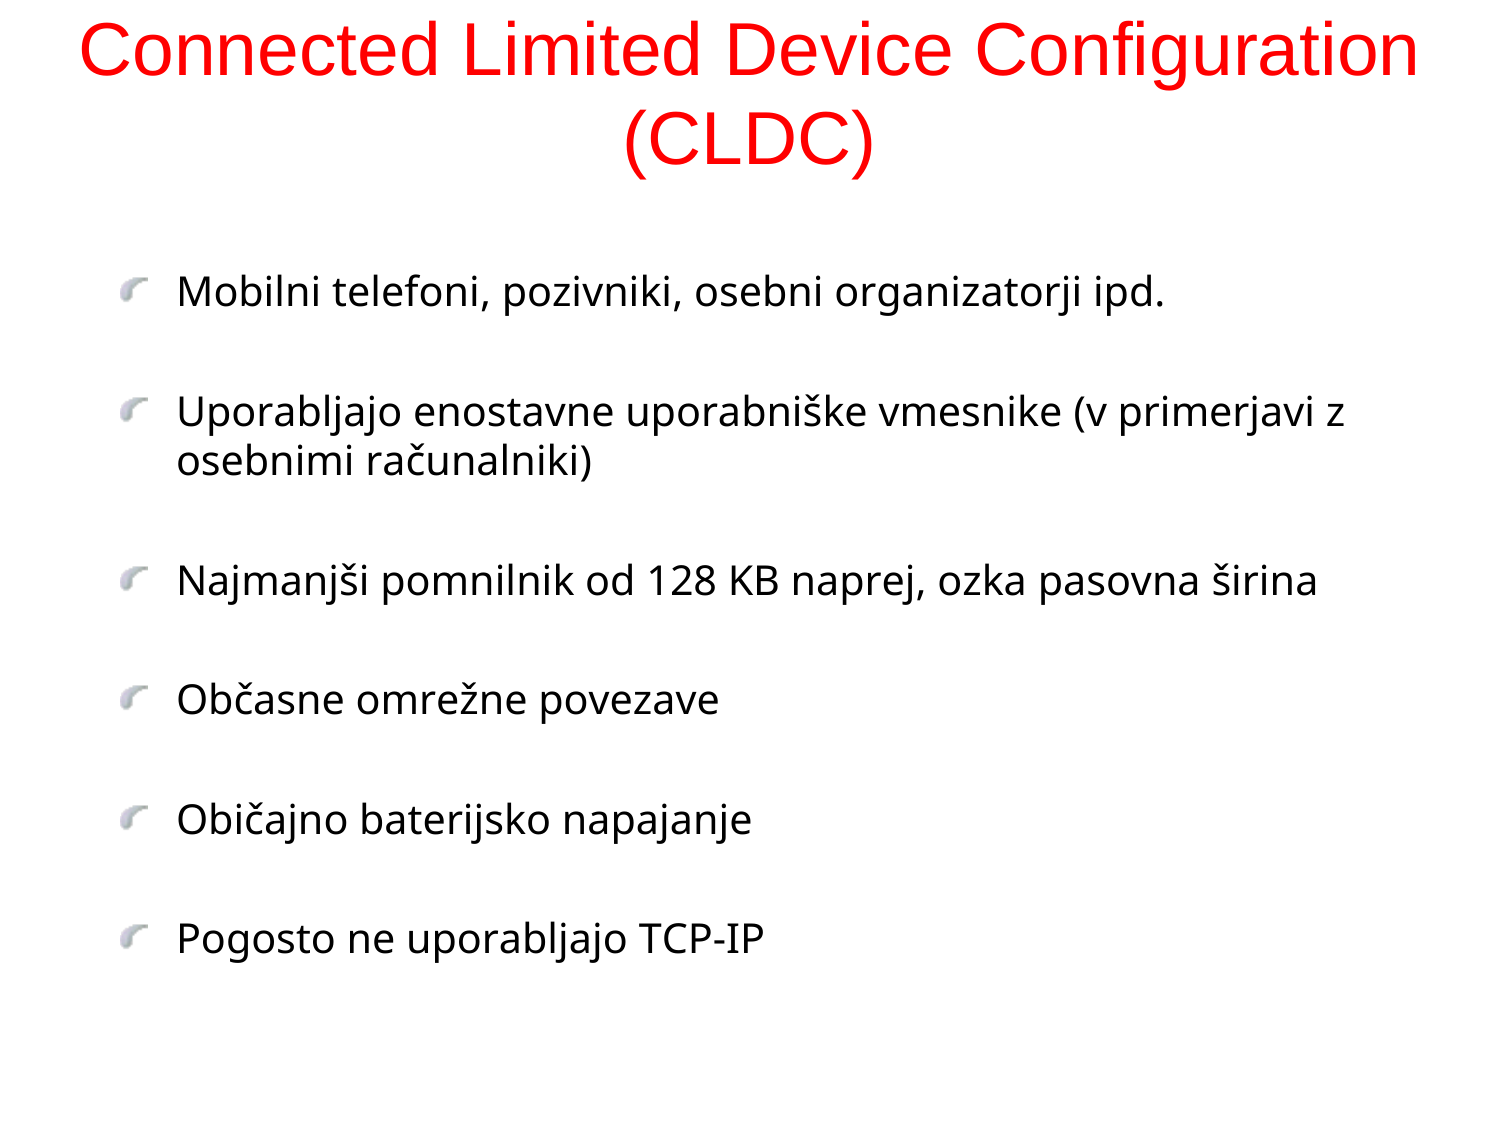

# Connected Limited Device Configuration (CLDC)
Mobilni telefoni, pozivniki, osebni organizatorji ipd.
Uporabljajo enostavne uporabniške vmesnike (v primerjavi z osebnimi računalniki)
Najmanjši pomnilnik od 128 KB naprej, ozka pasovna širina
Občasne omrežne povezave
Običajno baterijsko napajanje
Pogosto ne uporabljajo TCP-IP